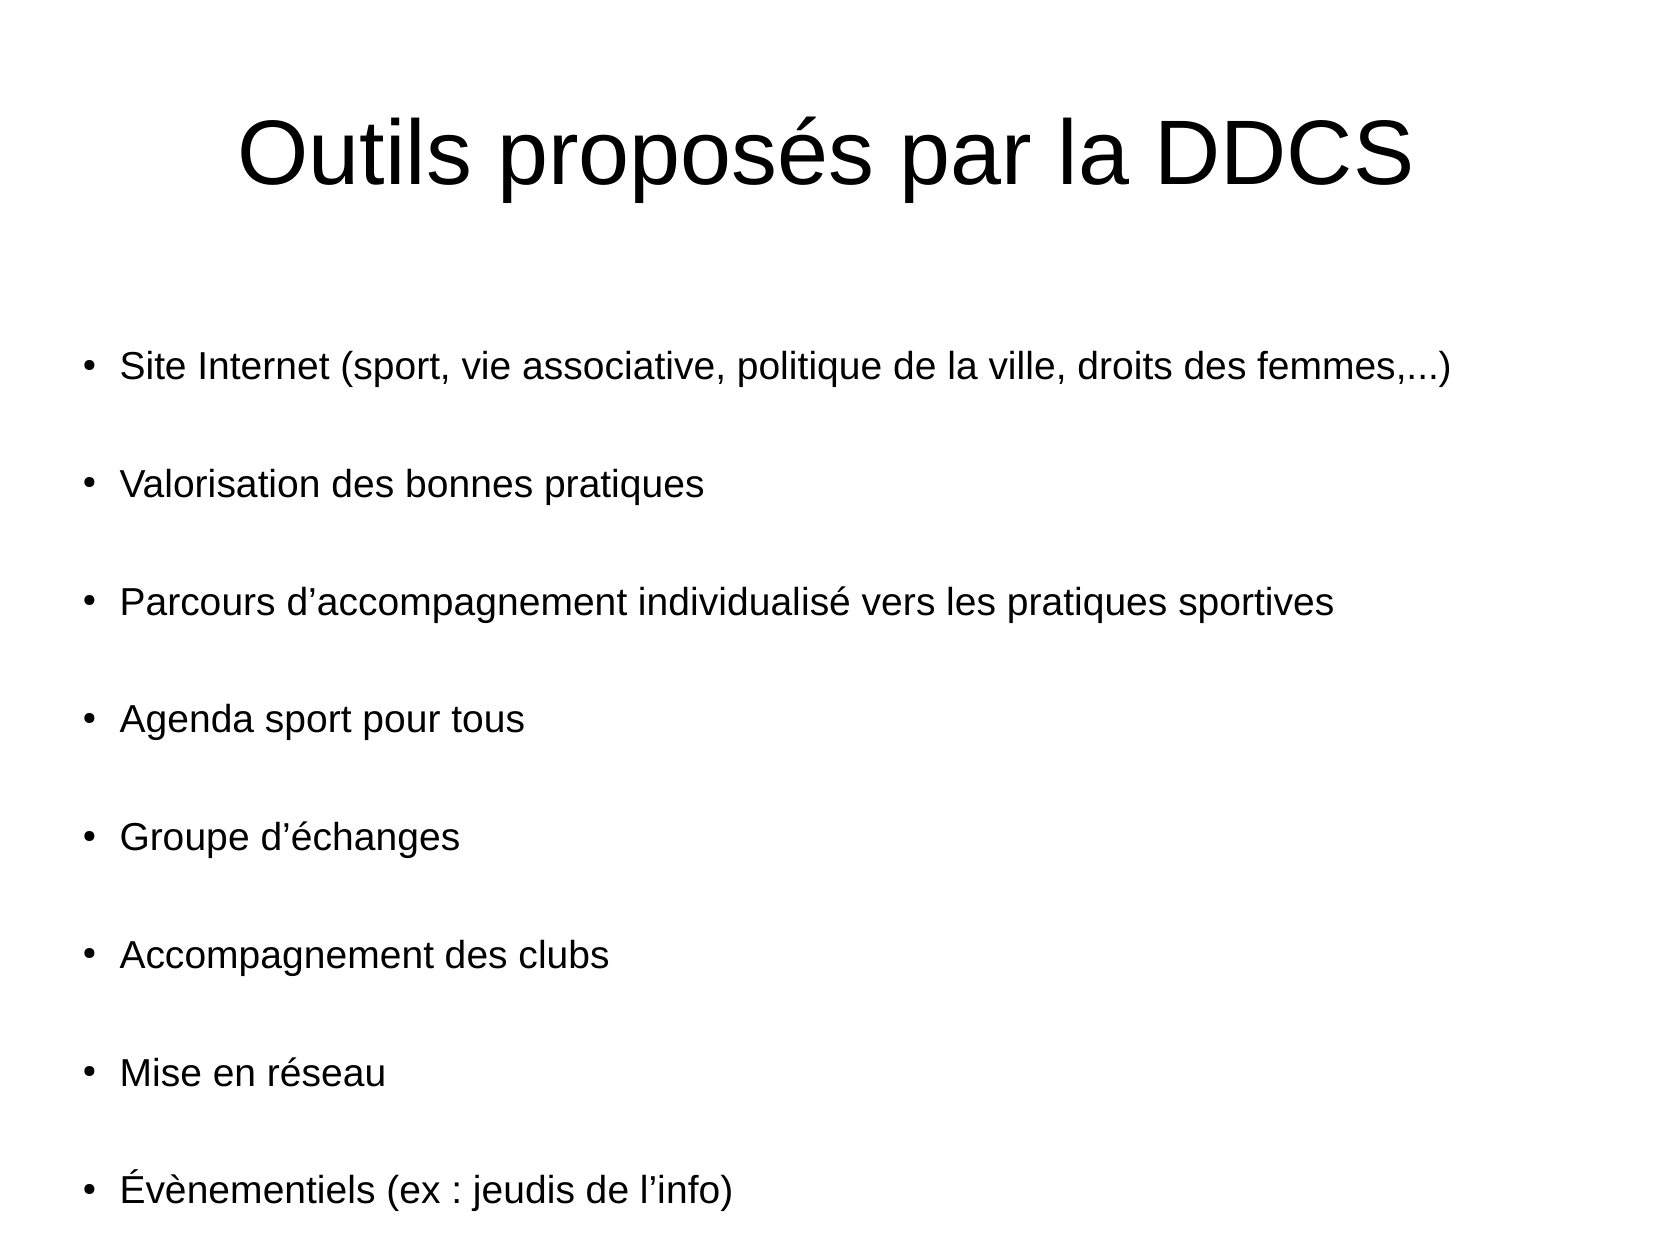

# Outils proposés par la DDCS
Site Internet (sport, vie associative, politique de la ville, droits des femmes,...)
Valorisation des bonnes pratiques
Parcours d’accompagnement individualisé vers les pratiques sportives
Agenda sport pour tous
Groupe d’échanges
Accompagnement des clubs
Mise en réseau
Évènementiels (ex : jeudis de l’info)